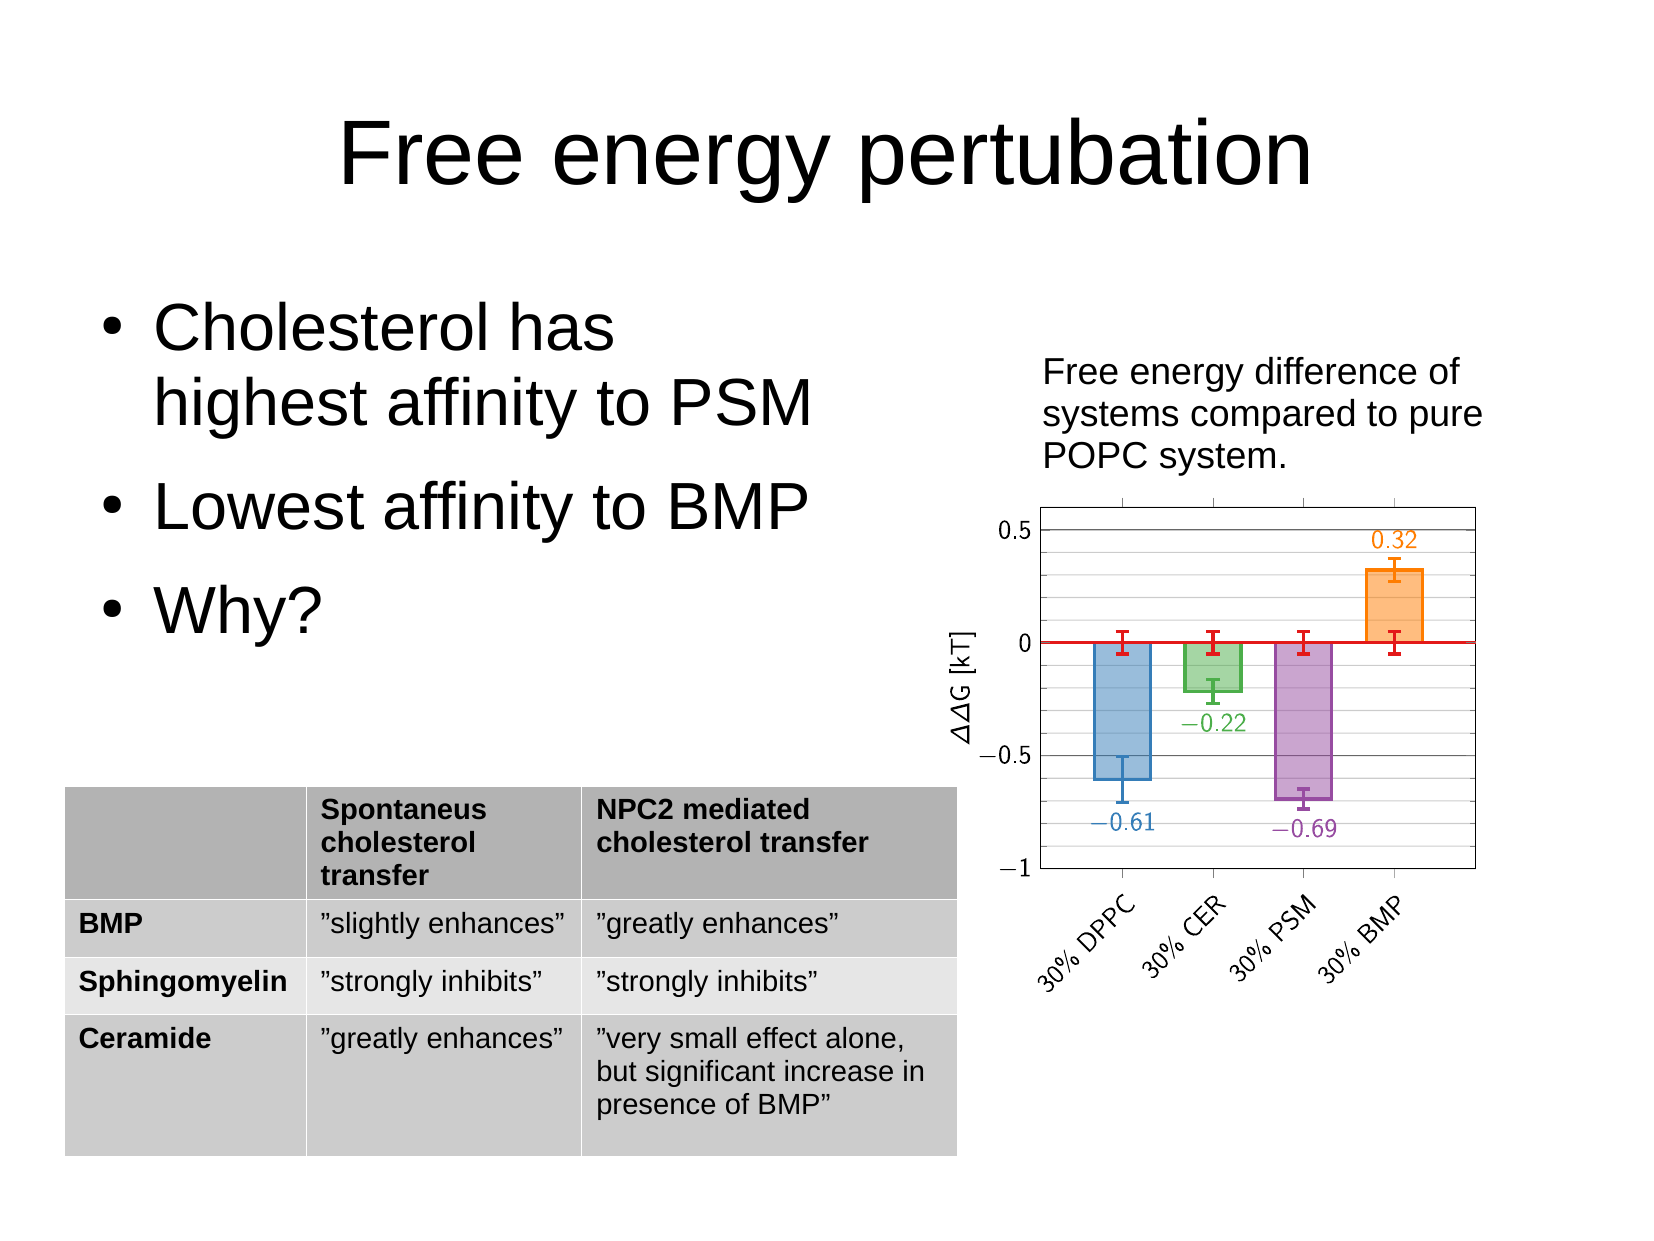

# Free energy pertubation
Cholesterol has highest affinity to PSM
Lowest affinity to BMP
Why?
Free energy difference of systems compared to pure POPC system.
| | Spontaneus cholesterol transfer | NPC2 mediated cholesterol transfer |
| --- | --- | --- |
| BMP | ”slightly enhances” | ”greatly enhances” |
| Sphingomyelin | ”strongly inhibits” | ”strongly inhibits” |
| Ceramide | ”greatly enhances” | ”very small effect alone, but significant increase in presence of BMP” |